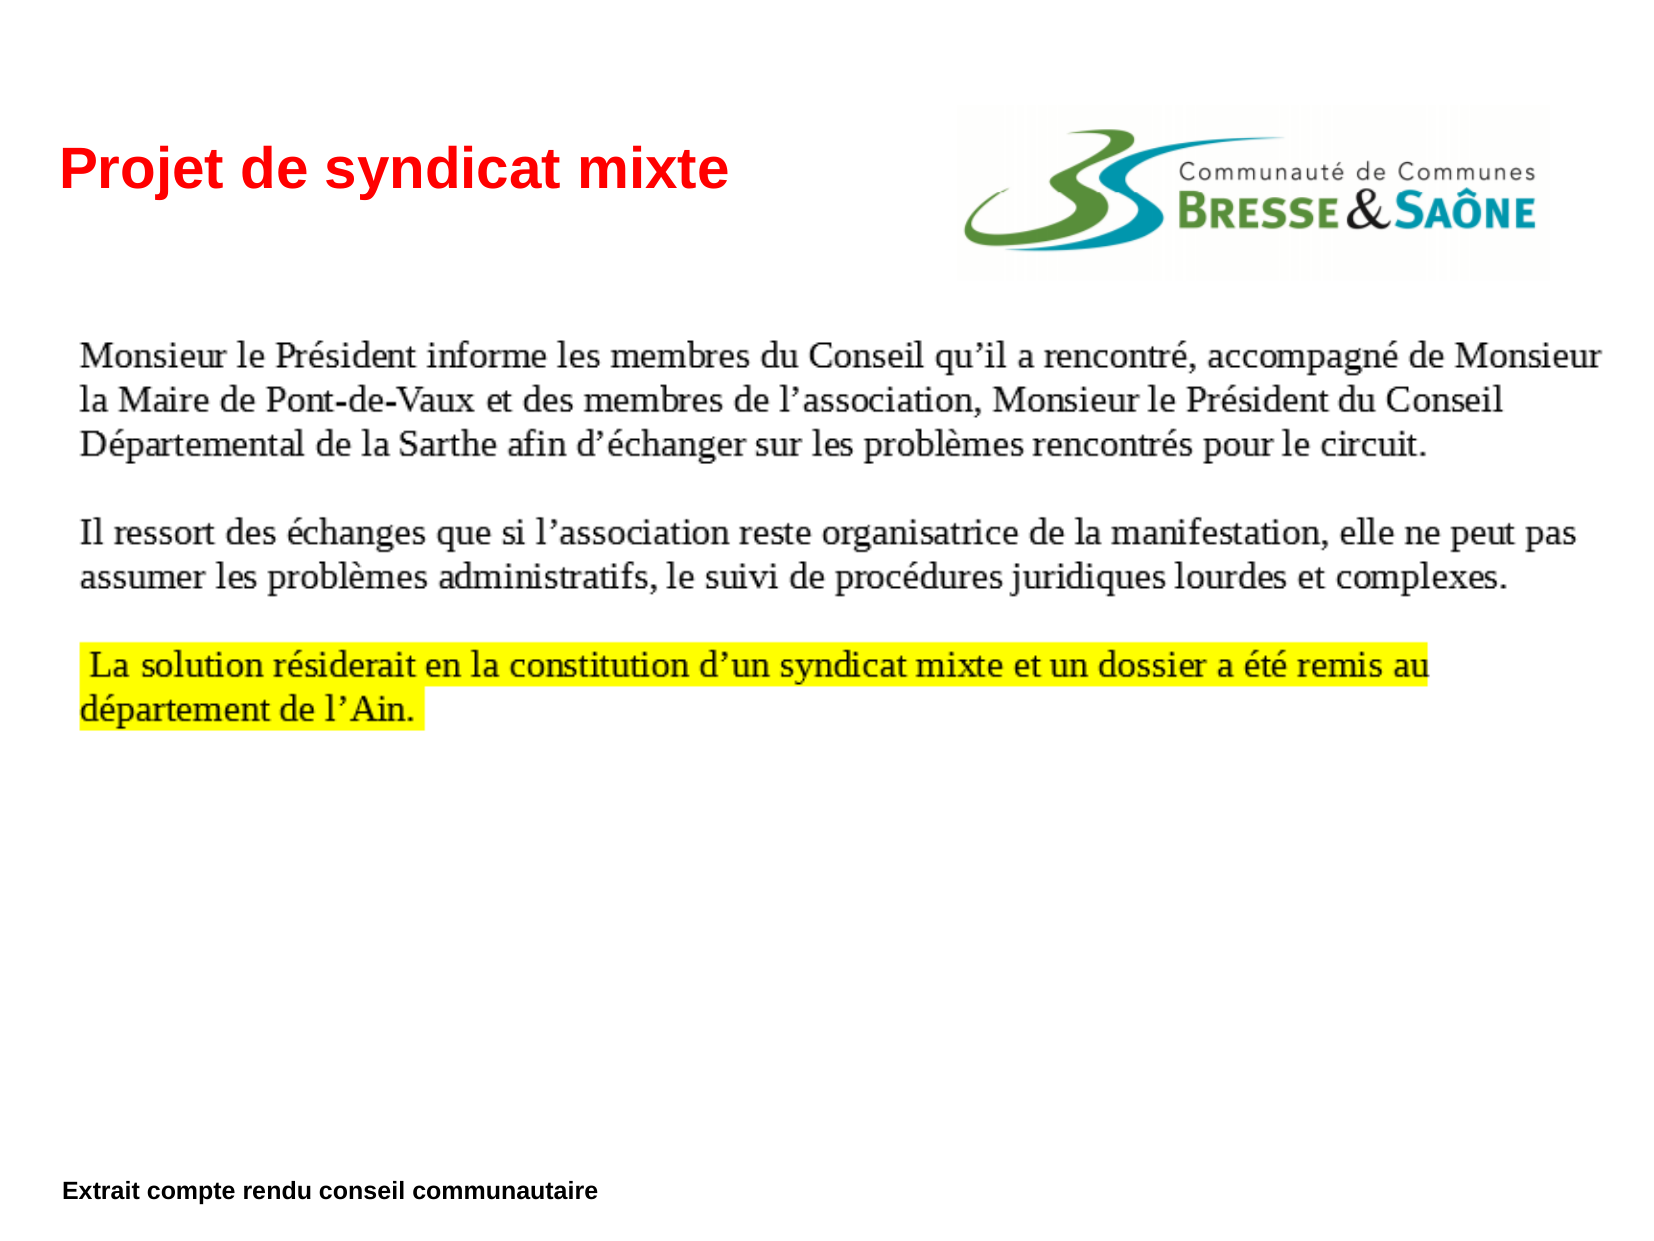

# Projet de syndicat mixte
Extrait compte rendu conseil communautaire